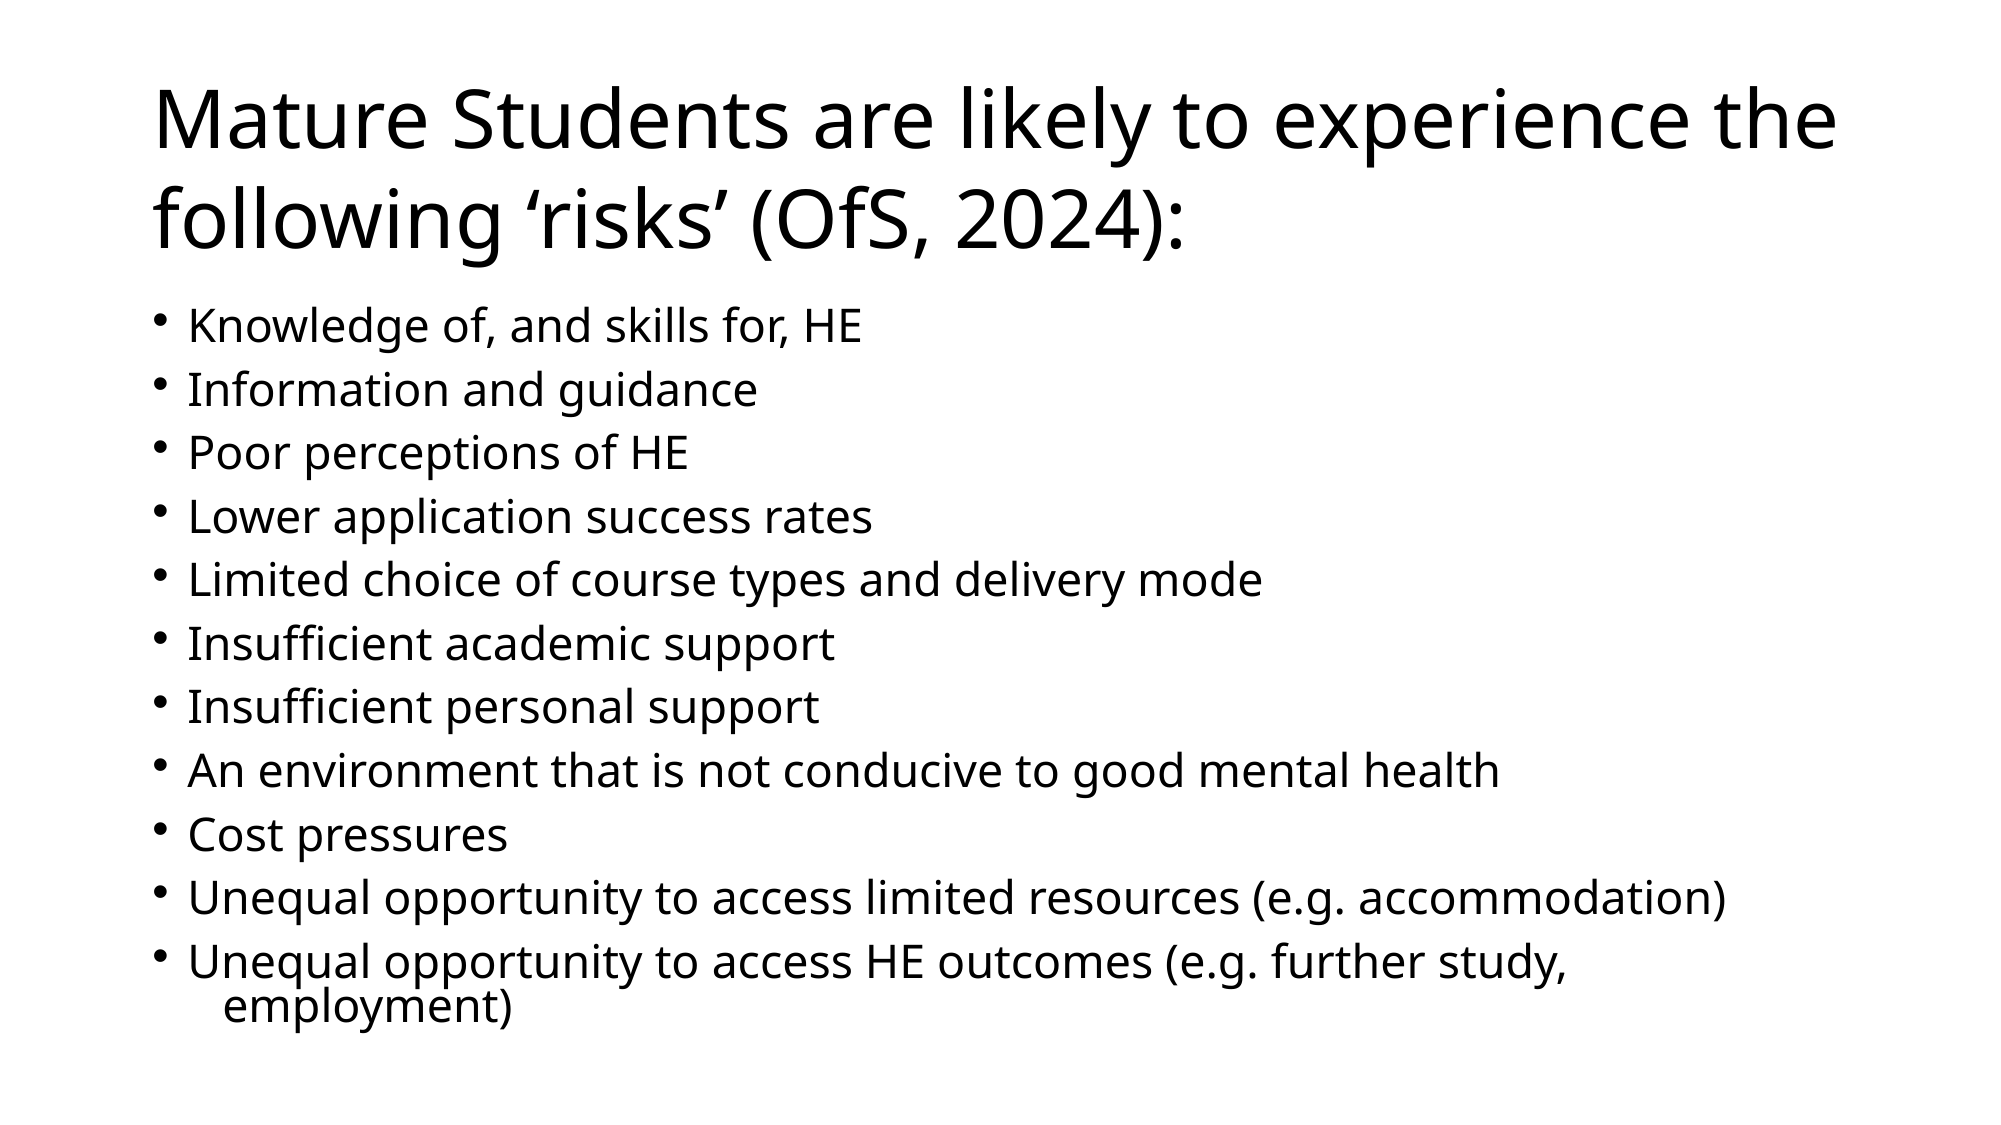

# Mature Students are likely to experience the following ‘risks’ (OfS, 2024):
Knowledge of, and skills for, HE
Information and guidance
Poor perceptions of HE
Lower application success rates
Limited choice of course types and delivery mode
Insufficient academic support
Insufficient personal support
An environment that is not conducive to good mental health
Cost pressures
Unequal opportunity to access limited resources (e.g. accommodation)
Unequal opportunity to access HE outcomes (e.g. further study, employment)